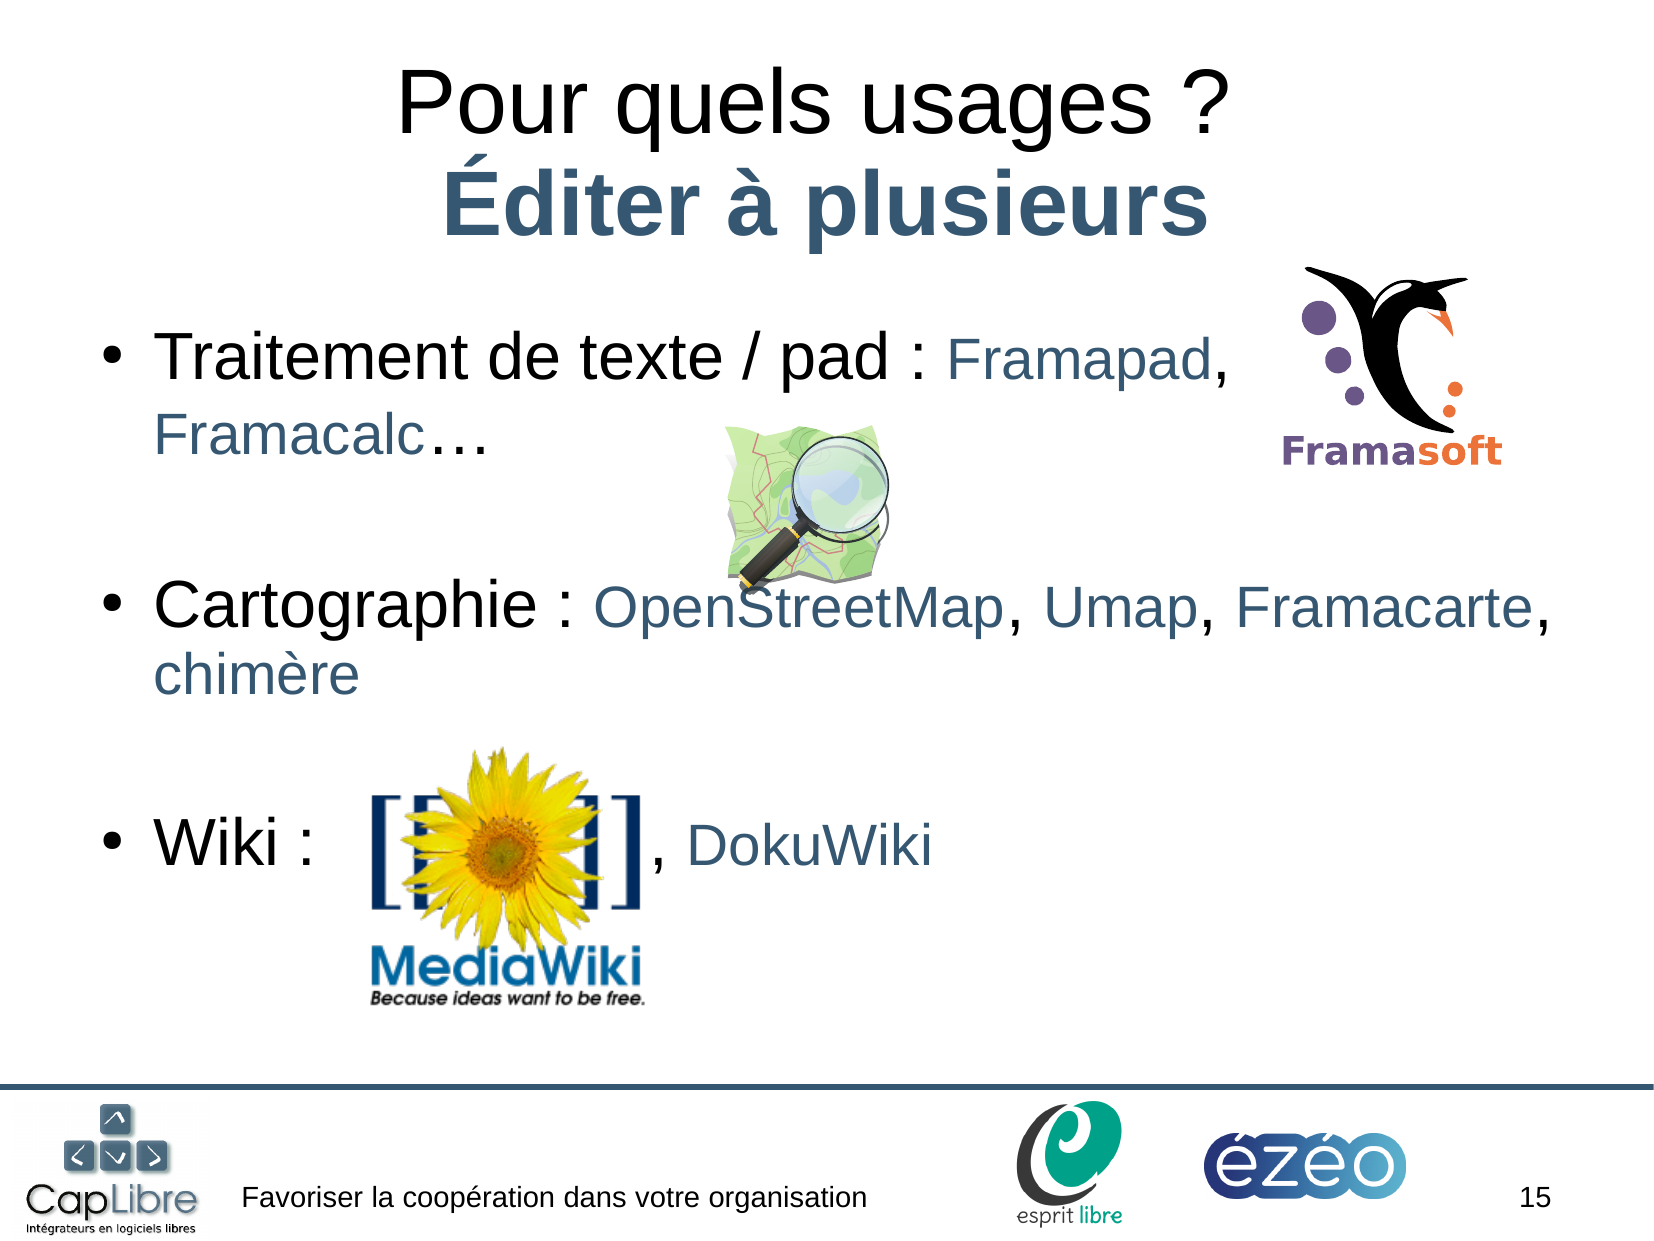

# Pour quels usages ? Éditer à plusieurs
Traitement de texte / pad : Framapad, Framacalc…
Cartographie : OpenStreetMap, Umap, Framacarte, chimère
Wiki : , DokuWiki
Favoriser la coopération dans votre organisation